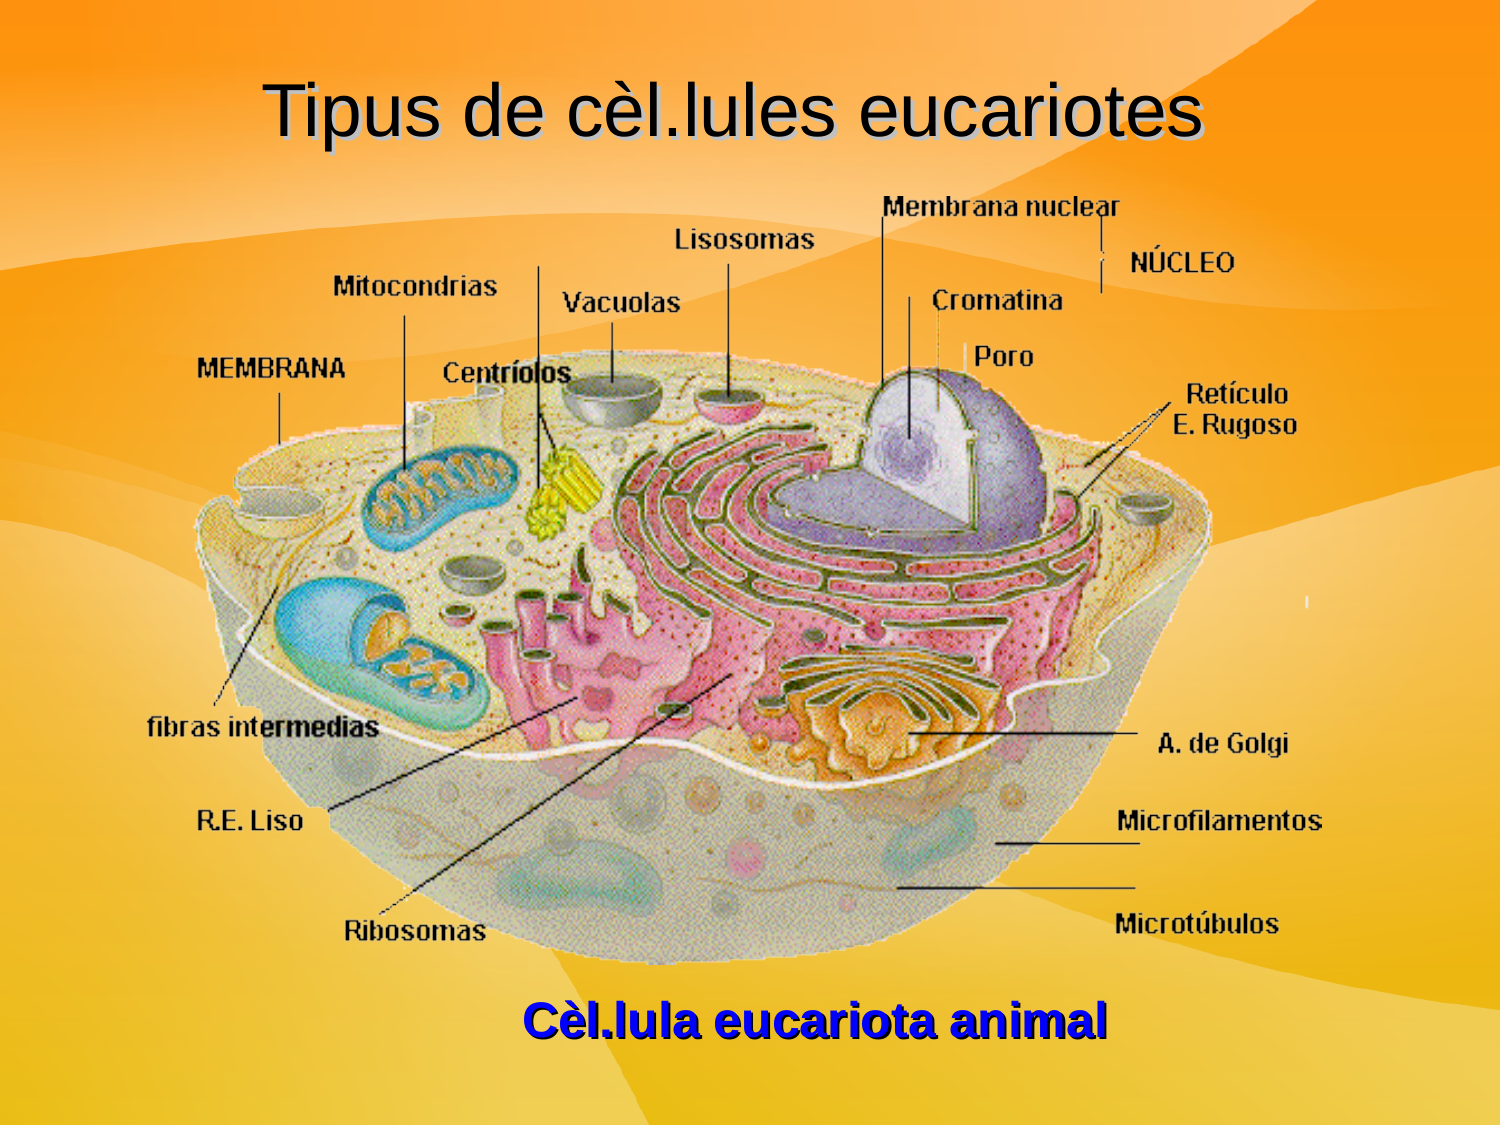

# Tipus de cèl.lules eucariotes
Cèl.lula eucariota animal